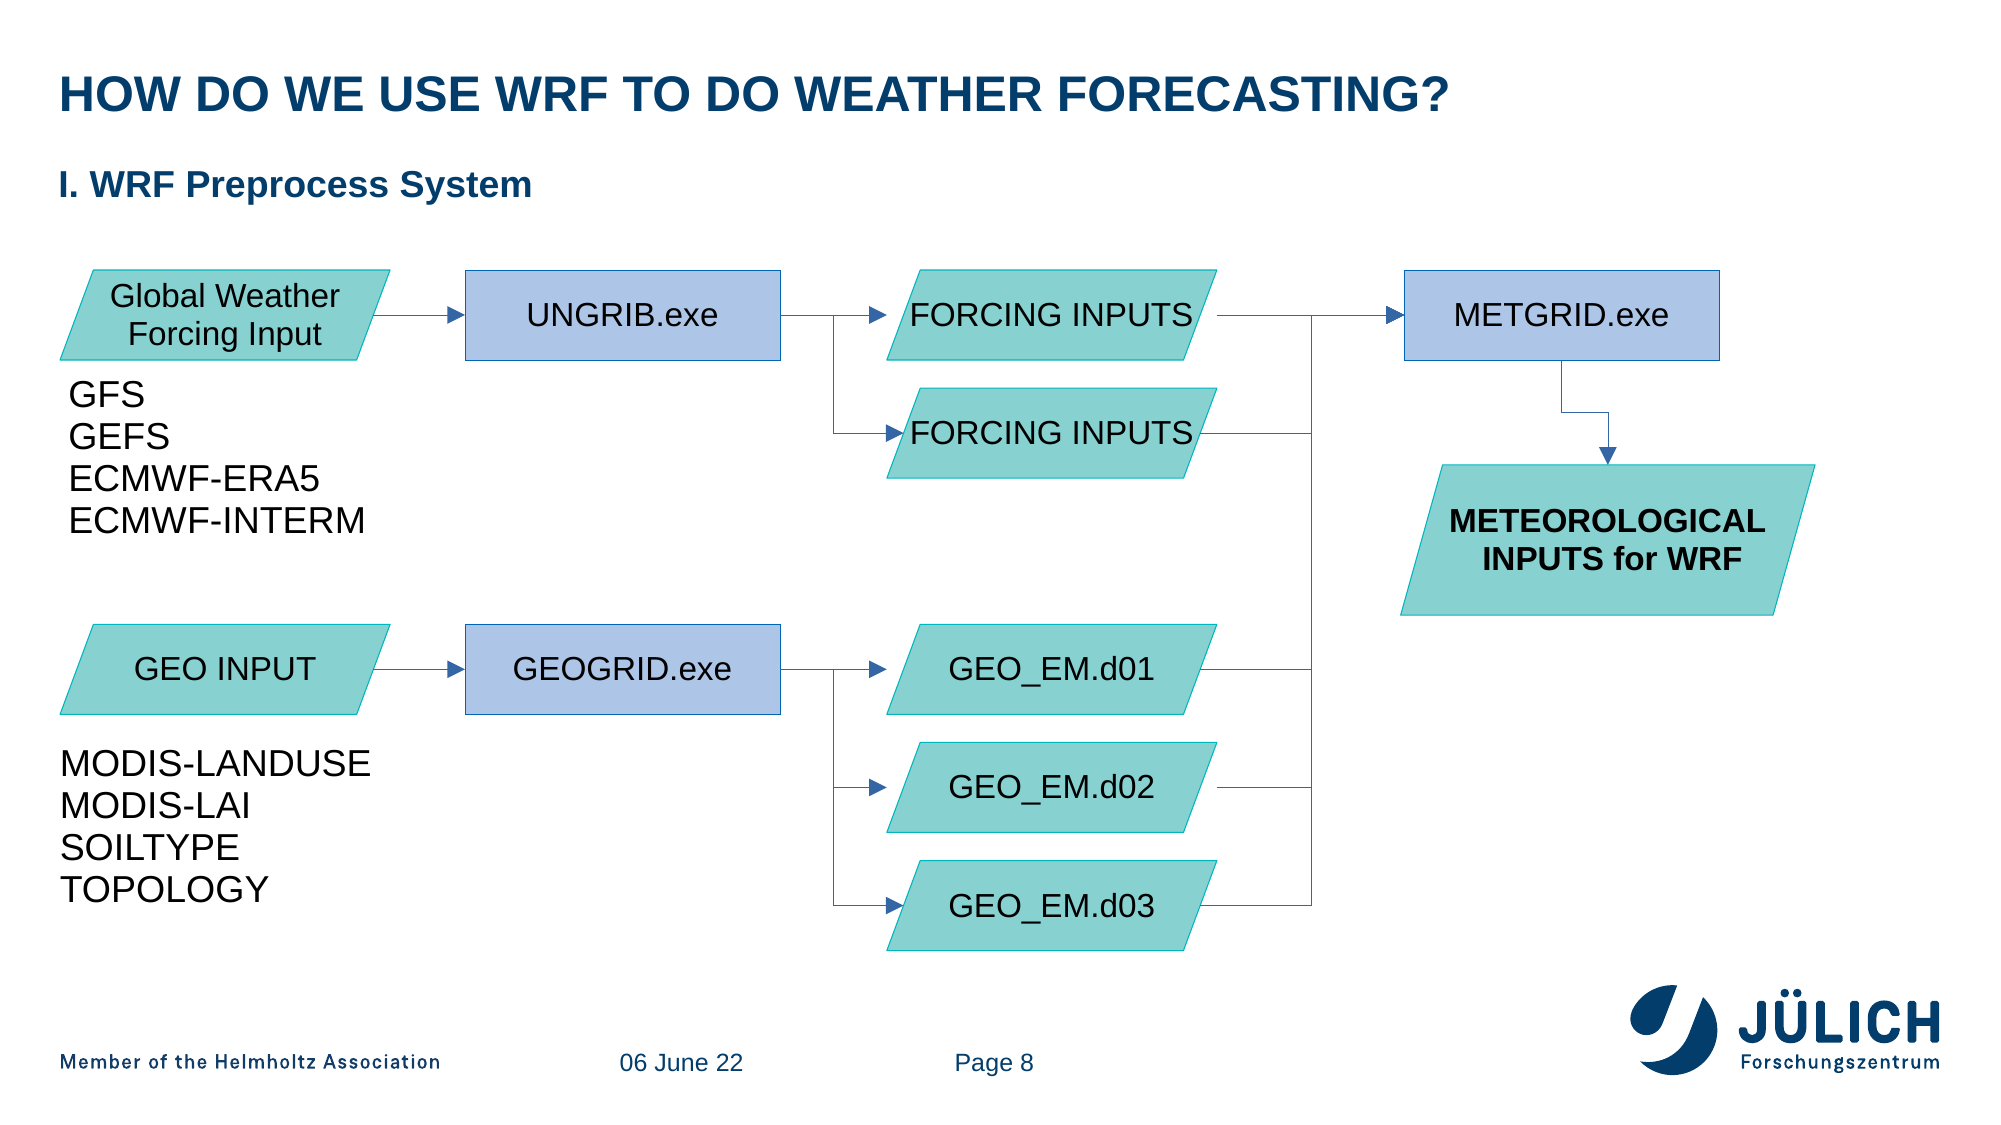

# How do we use WRF to do weather forecasting?
I. WRF Preprocess System
Global Weather
Forcing Input
UNGRIB.exe
FORCING INPUTS
METGRID.exe
GFS
GEFS
ECMWF-ERA5
ECMWF-INTERM
FORCING INPUTS
METEOROLOGICAL
 INPUTS for WRF
GEO INPUT
GEOGRID.exe
GEO_EM.d01
MODIS-LANDUSE
MODIS-LAI
SOILTYPE
TOPOLOGY
GEO_EM.d02
GEO_EM.d03
Page
06 June 22